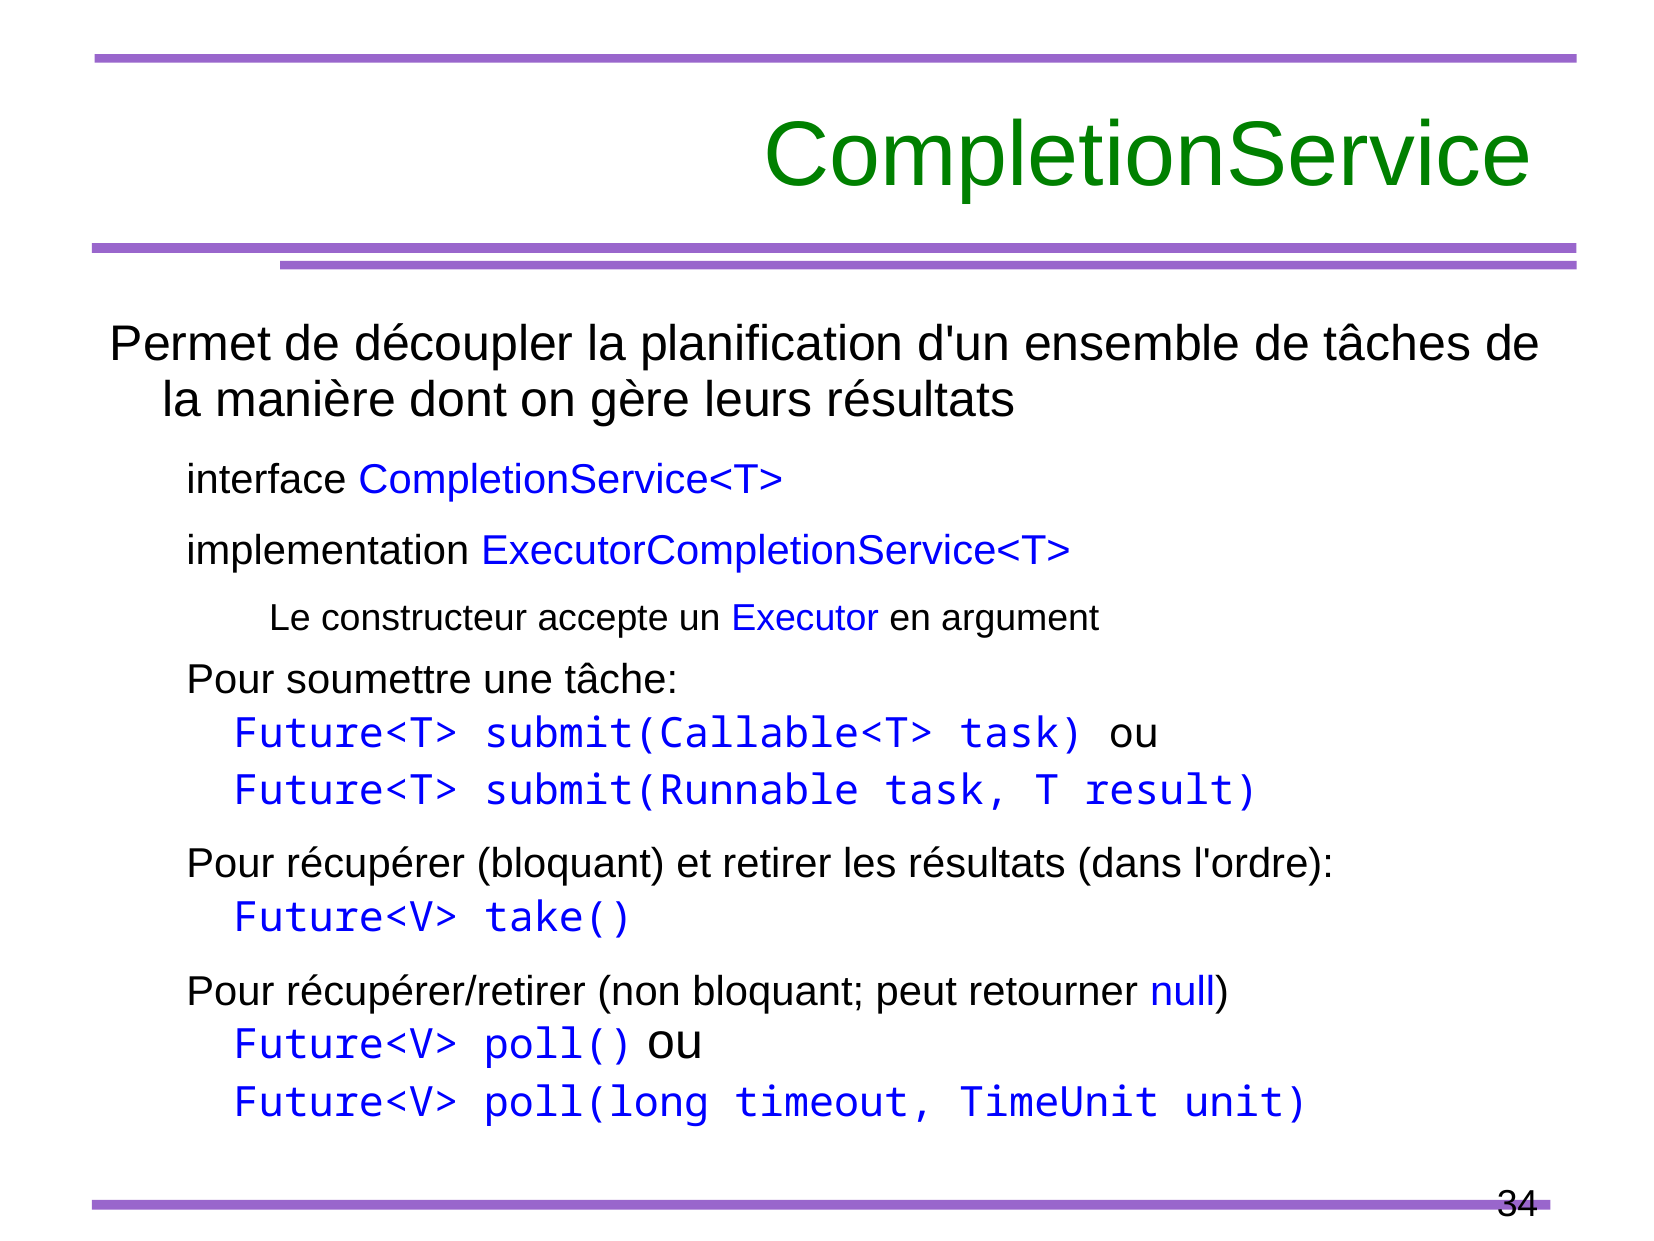

# CompletionService
Permet de découpler la planification d'un ensemble de tâches de la manière dont on gère leurs résultats
interface CompletionService<T>
implementation ExecutorCompletionService<T>
Le constructeur accepte un Executor en argument
Pour soumettre une tâche:
Future<T> submit(Callable<T> task) ou
Future<T> submit(Runnable task, T result)
Pour récupérer (bloquant) et retirer les résultats (dans l'ordre): Future<V> take()
Pour récupérer/retirer (non bloquant; peut retourner null)
Future<V> poll() ou
Future<V> poll(long timeout, TimeUnit unit)